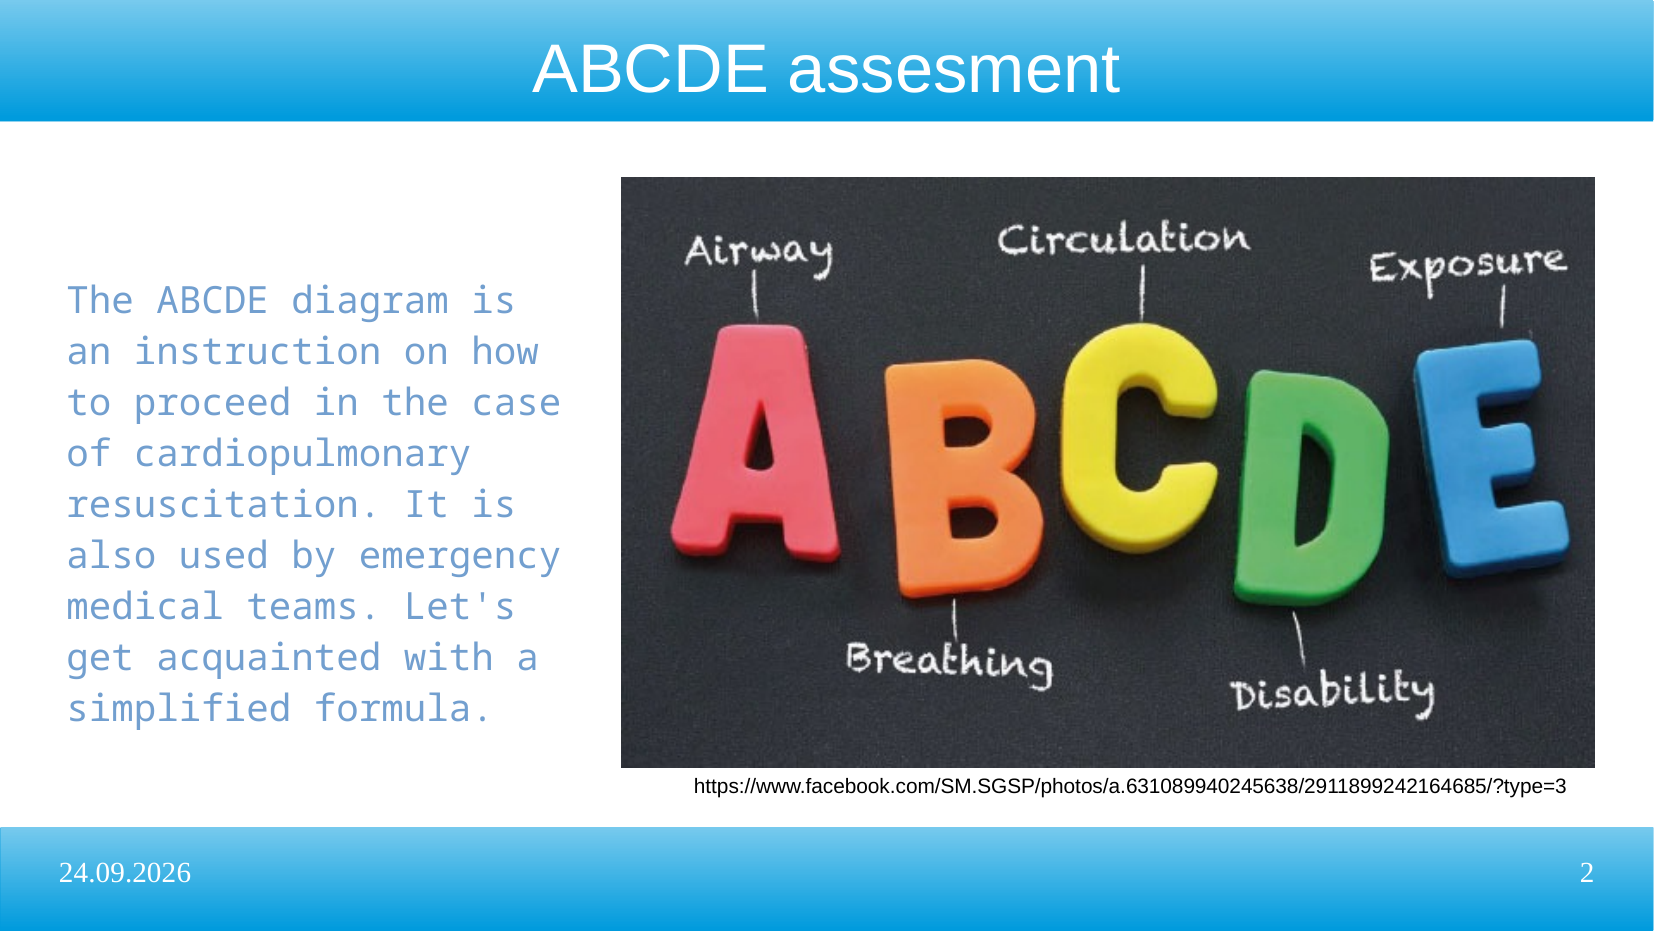

# ABCDE assesment
The ABCDE diagram is an instruction on how to proceed in the case of cardiopulmonary resuscitation. It is also used by emergency medical teams. Let's get acquainted with a simplified formula.
https://www.facebook.com/SM.SGSP/photos/a.631089940245638/2911899242164685/?type=3
2